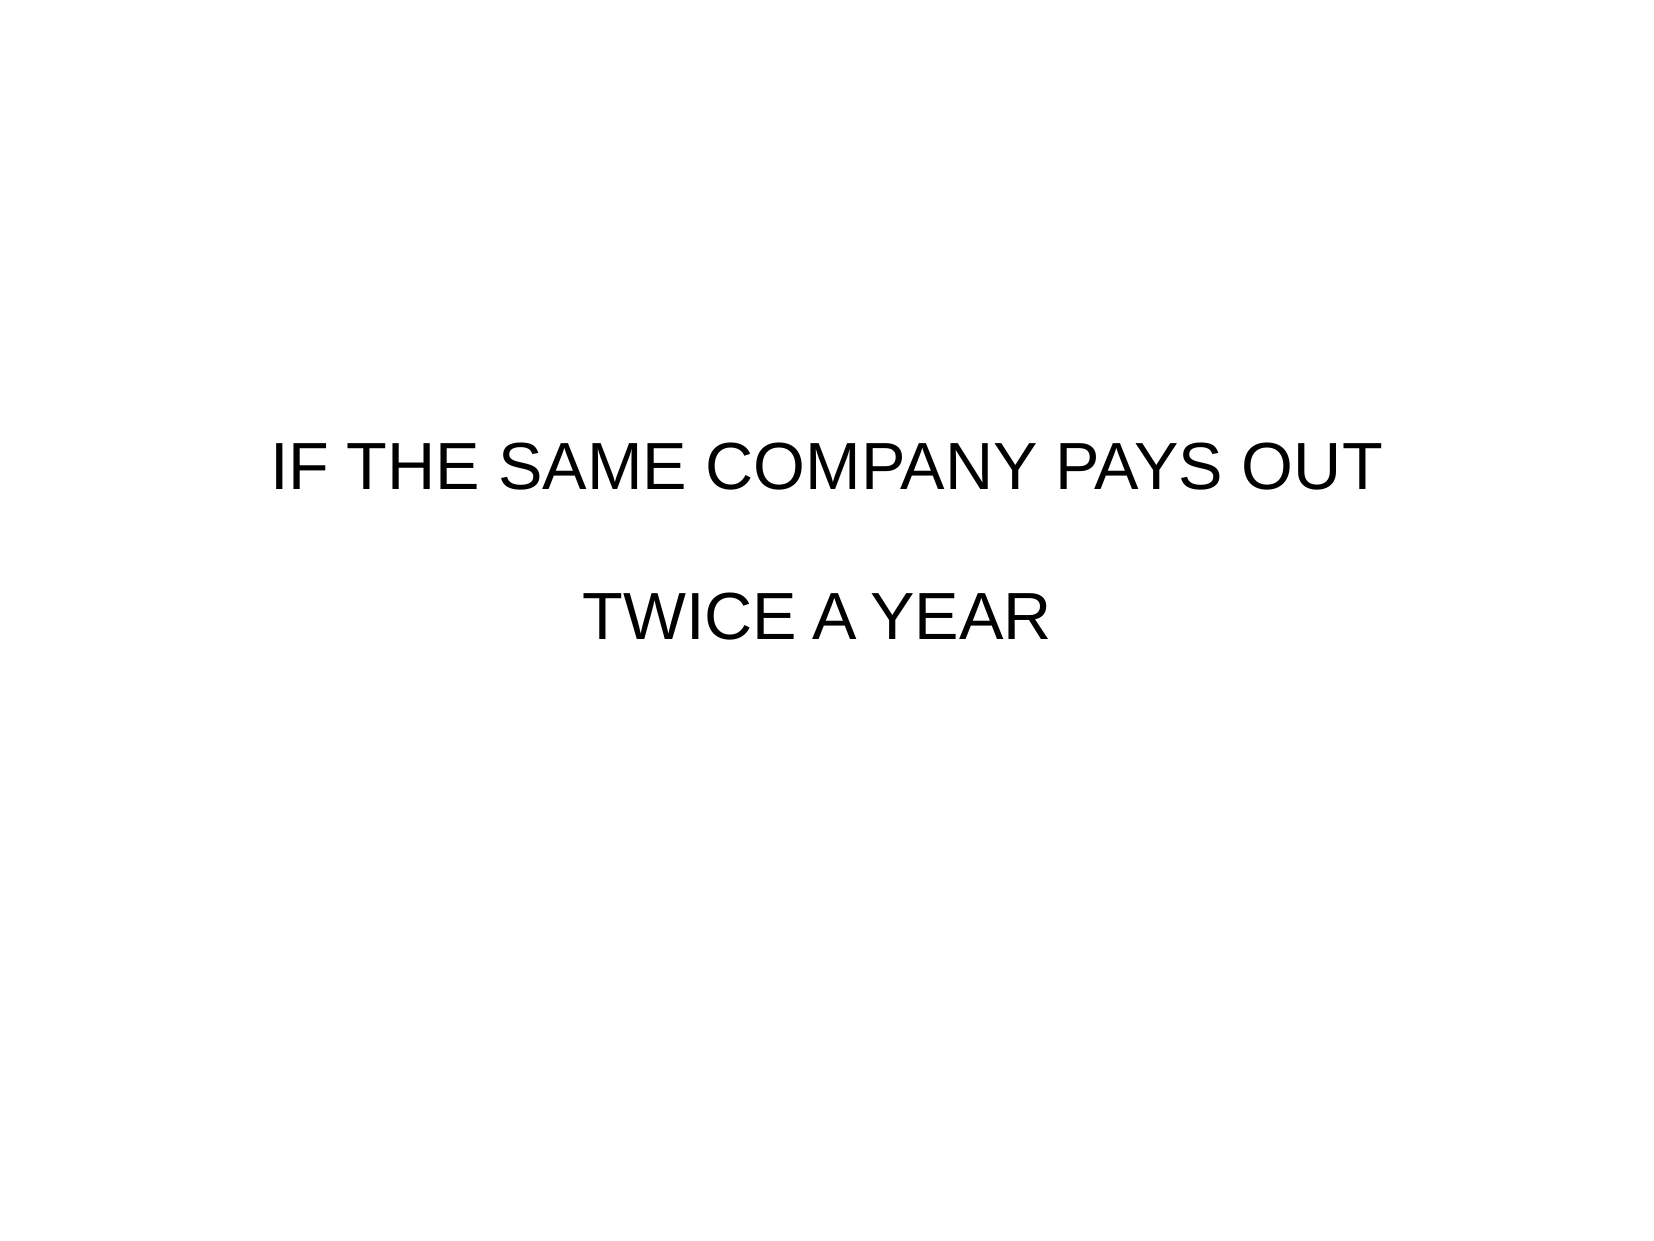

# IF THE SAME COMPANY PAYS OUT
TWICE A YEAR